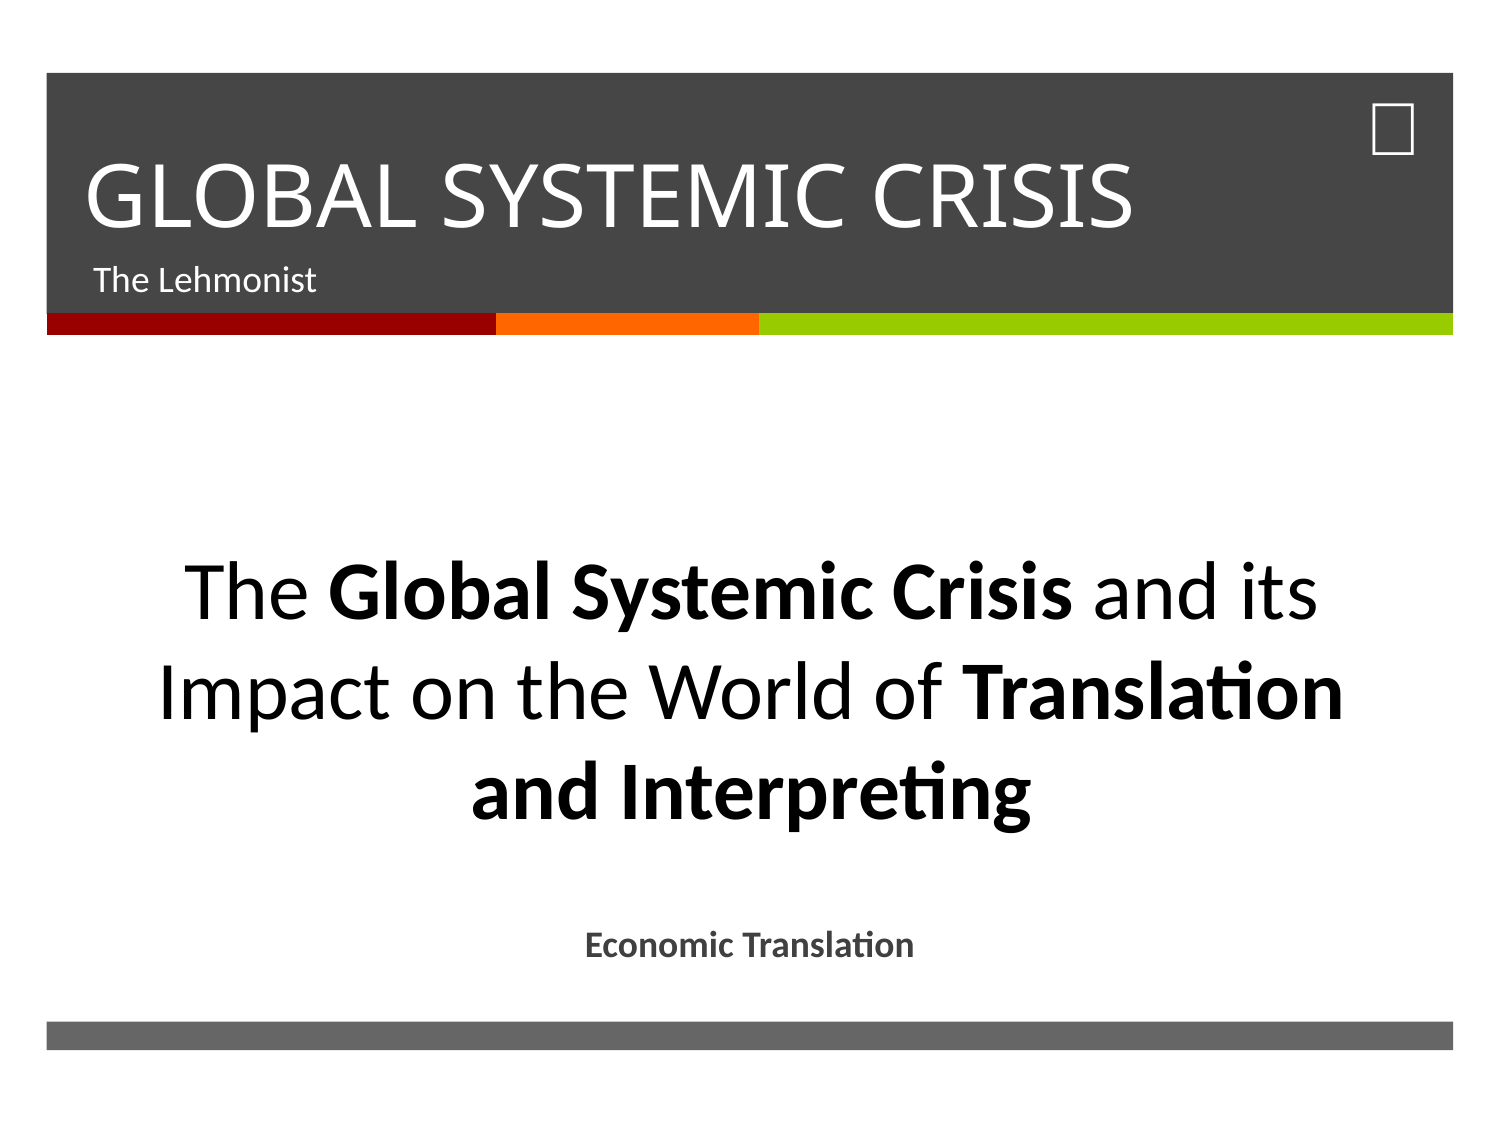

GLOBAL SYSTEMIC CRISIS
The Lehmonist
The Global Systemic Crisis and its Impact on the World of Translation and Interpreting
Economic Translation